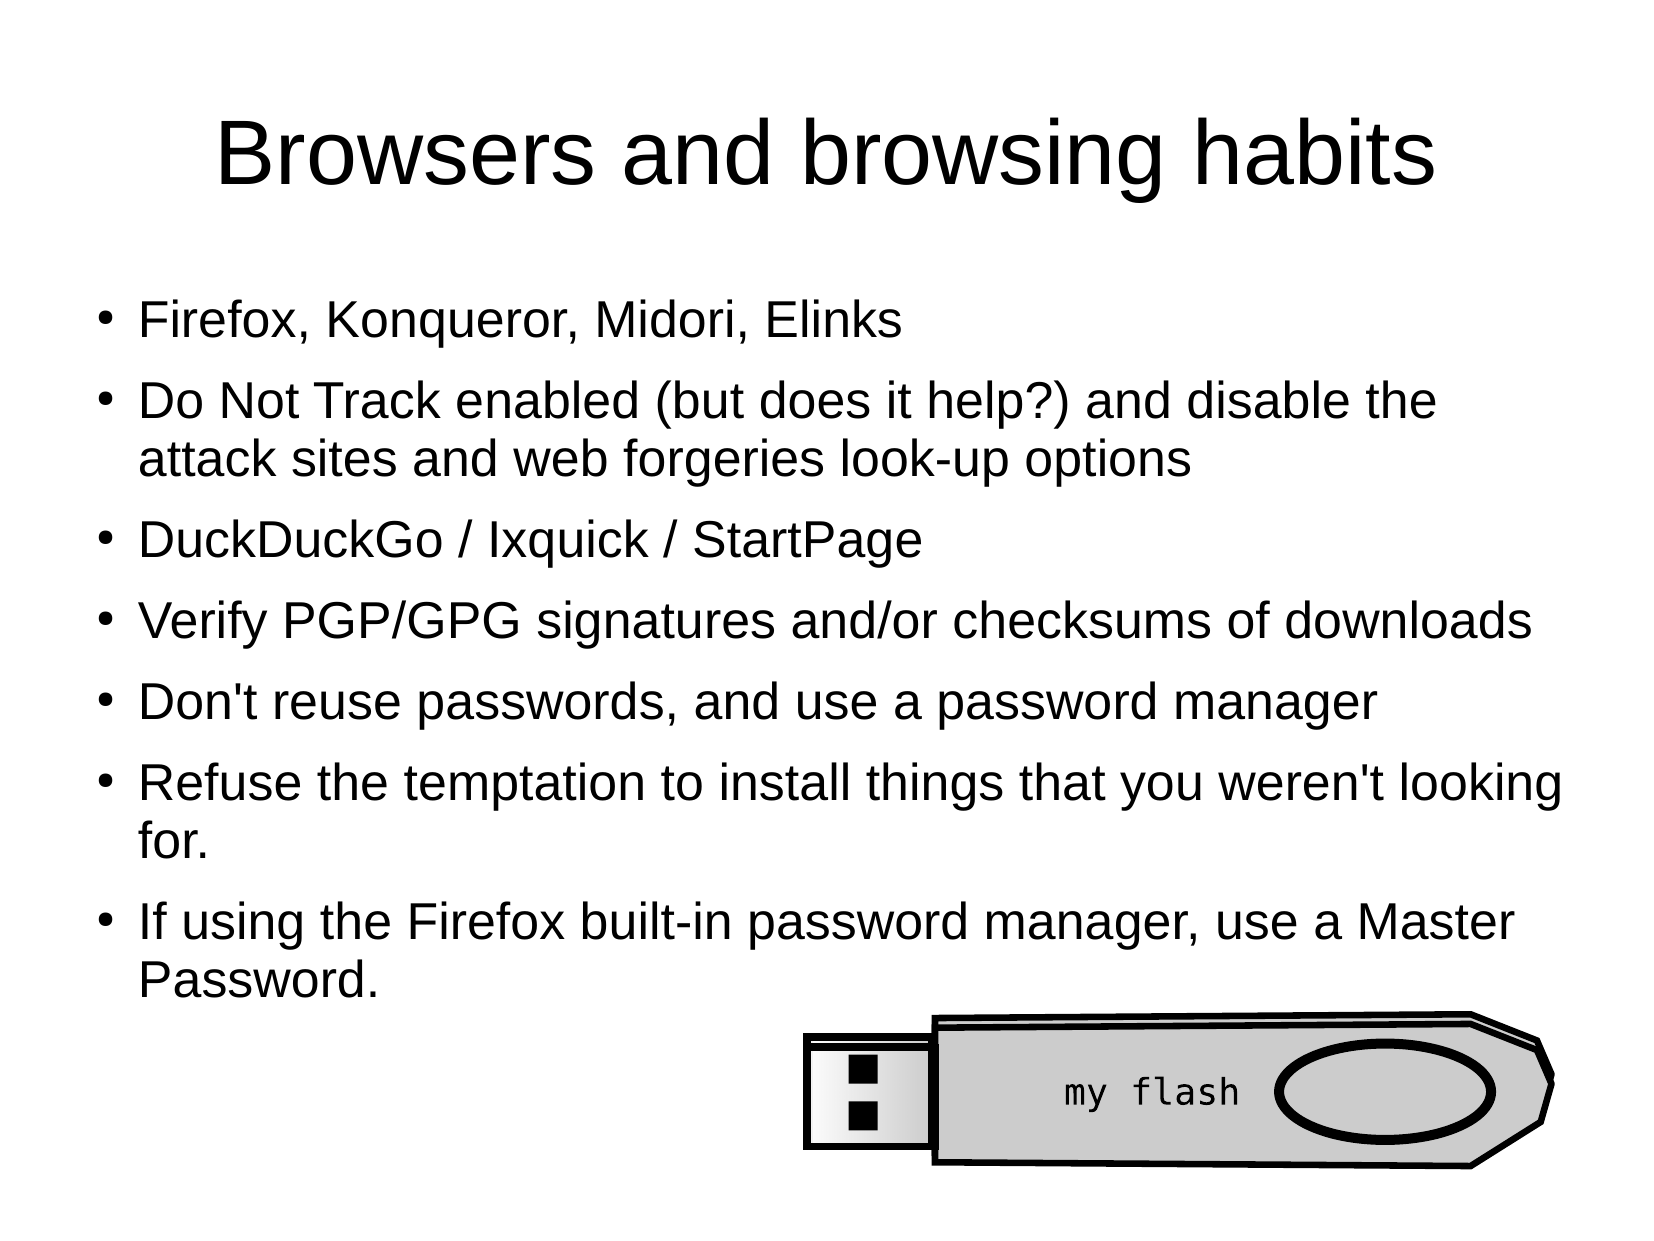

# Browsers and browsing habits
Firefox, Konqueror, Midori, Elinks
Do Not Track enabled (but does it help?) and disable the attack sites and web forgeries look-up options
DuckDuckGo / Ixquick / StartPage
Verify PGP/GPG signatures and/or checksums of downloads
Don't reuse passwords, and use a password manager
Refuse the temptation to install things that you weren't looking for.
If using the Firefox built-in password manager, use a Master Password.